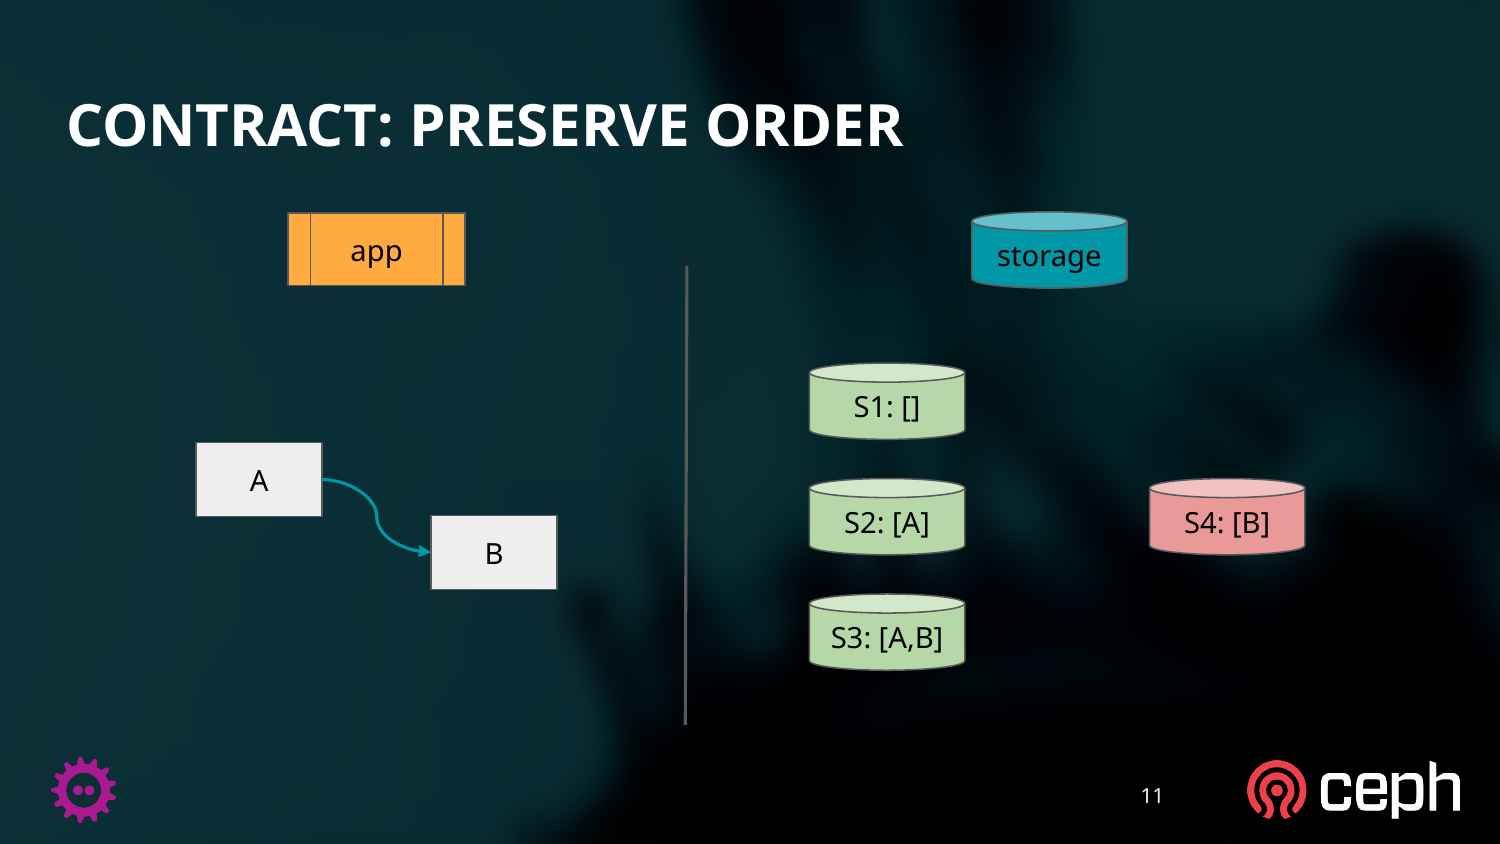

# CONTRACT: PRESERVE ORDER
storage
app
✅
S1: []
A
✅
❌
S2: [A]
S4: [B]
B
✅
S3: [A,B]